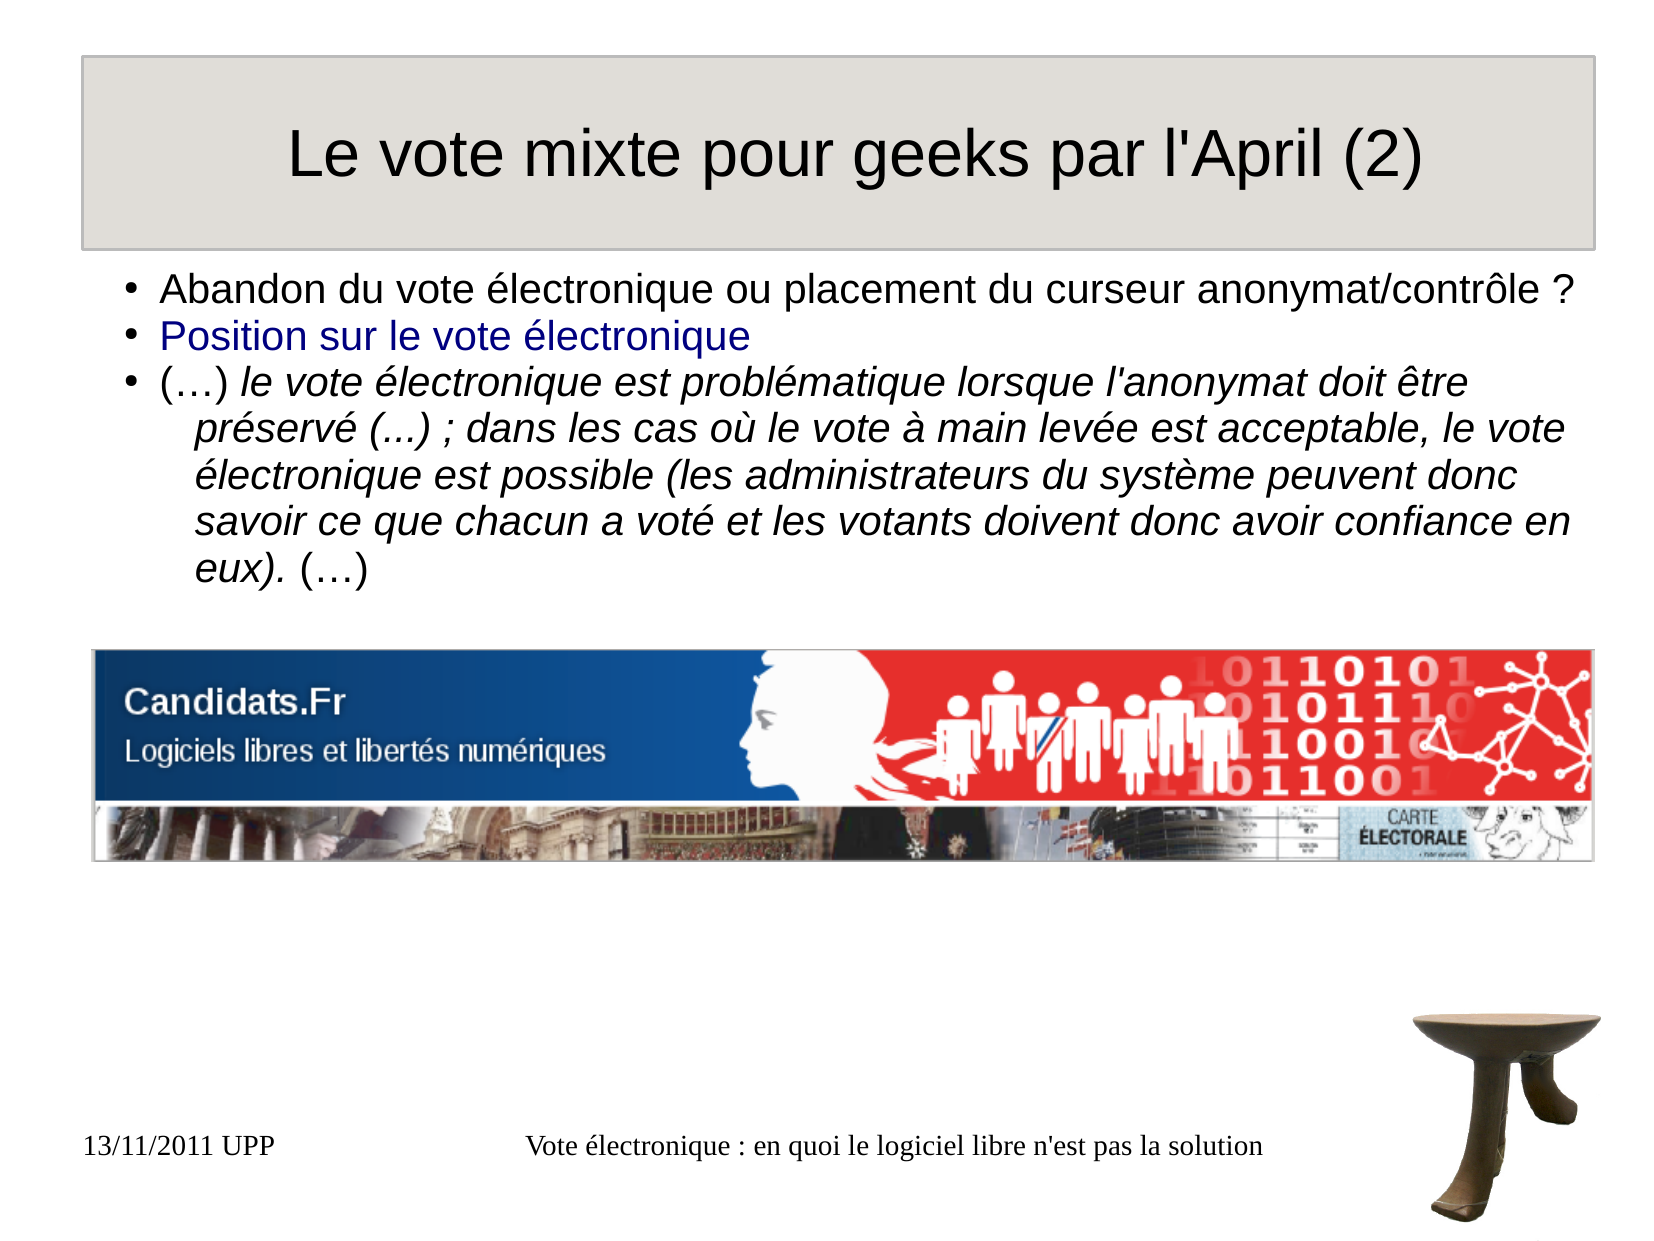

# Le vote mixte pour geeks par l'April (2)
Abandon du vote électronique ou placement du curseur anonymat/contrôle ?
Position sur le vote électronique
(…) le vote électronique est problématique lorsque l'anonymat doit être préservé (...) ; dans les cas où le vote à main levée est acceptable, le vote électronique est possible (les administrateurs du système peuvent donc savoir ce que chacun a voté et les votants doivent donc avoir confiance en eux). (…)